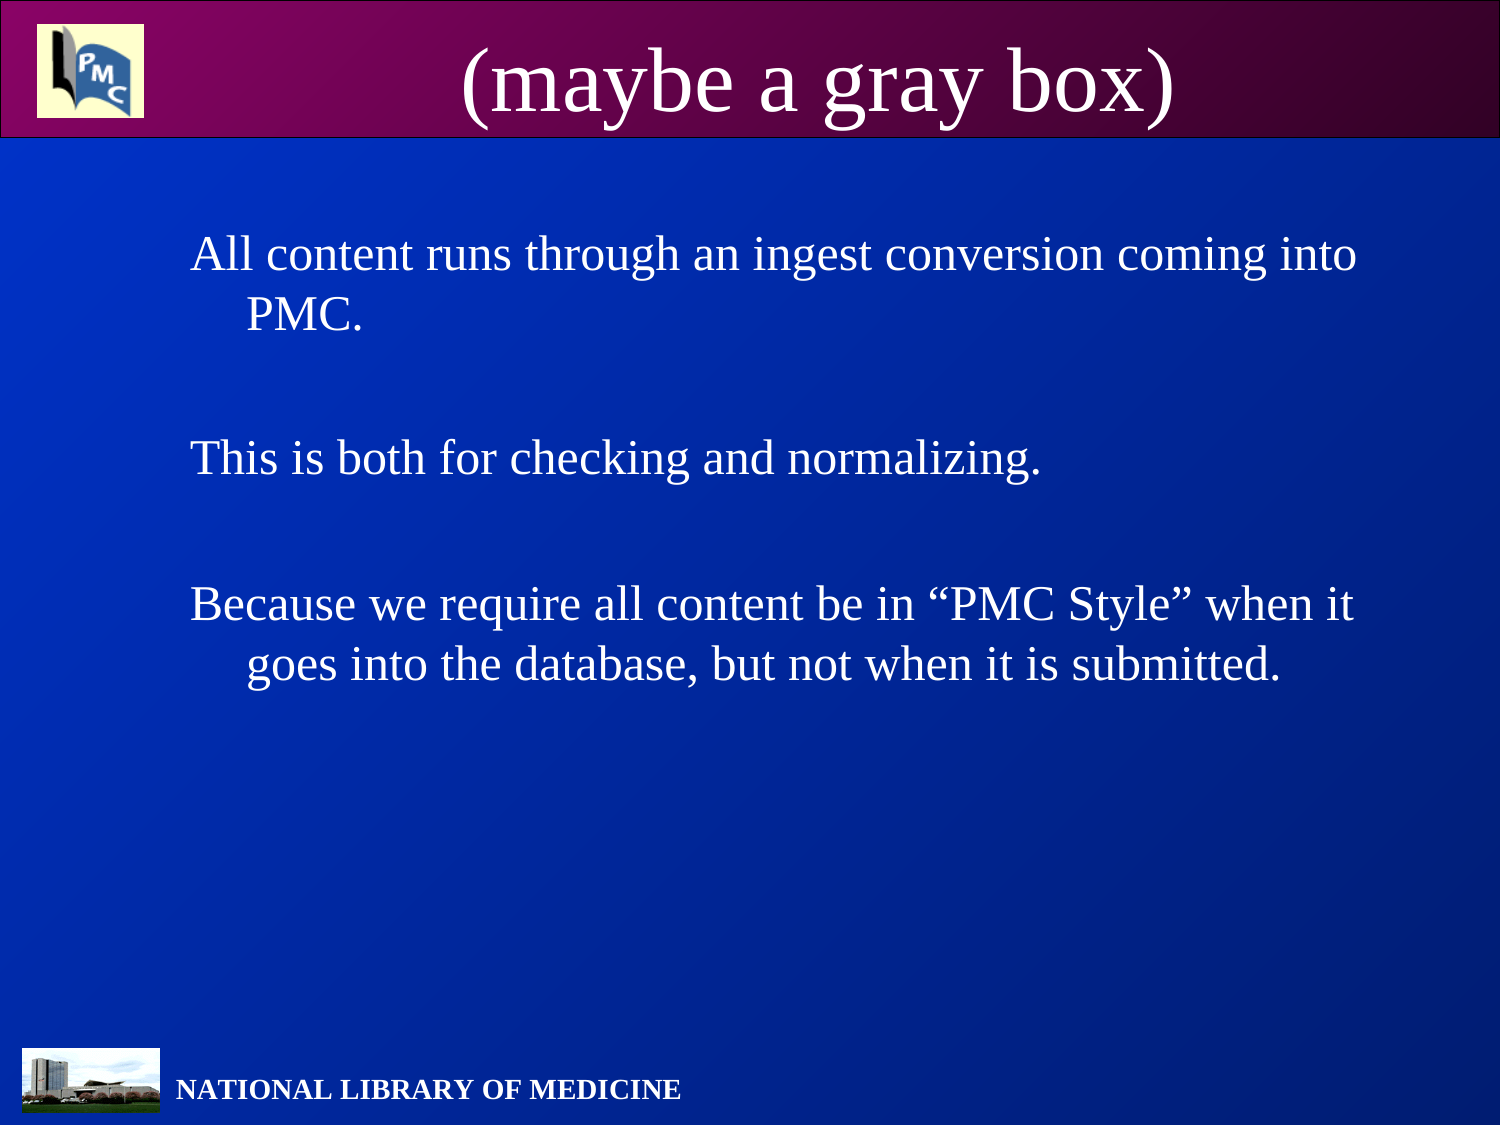

# (maybe a gray box)
All content runs through an ingest conversion coming into PMC.
This is both for checking and normalizing.
Because we require all content be in “PMC Style” when it goes into the database, but not when it is submitted.